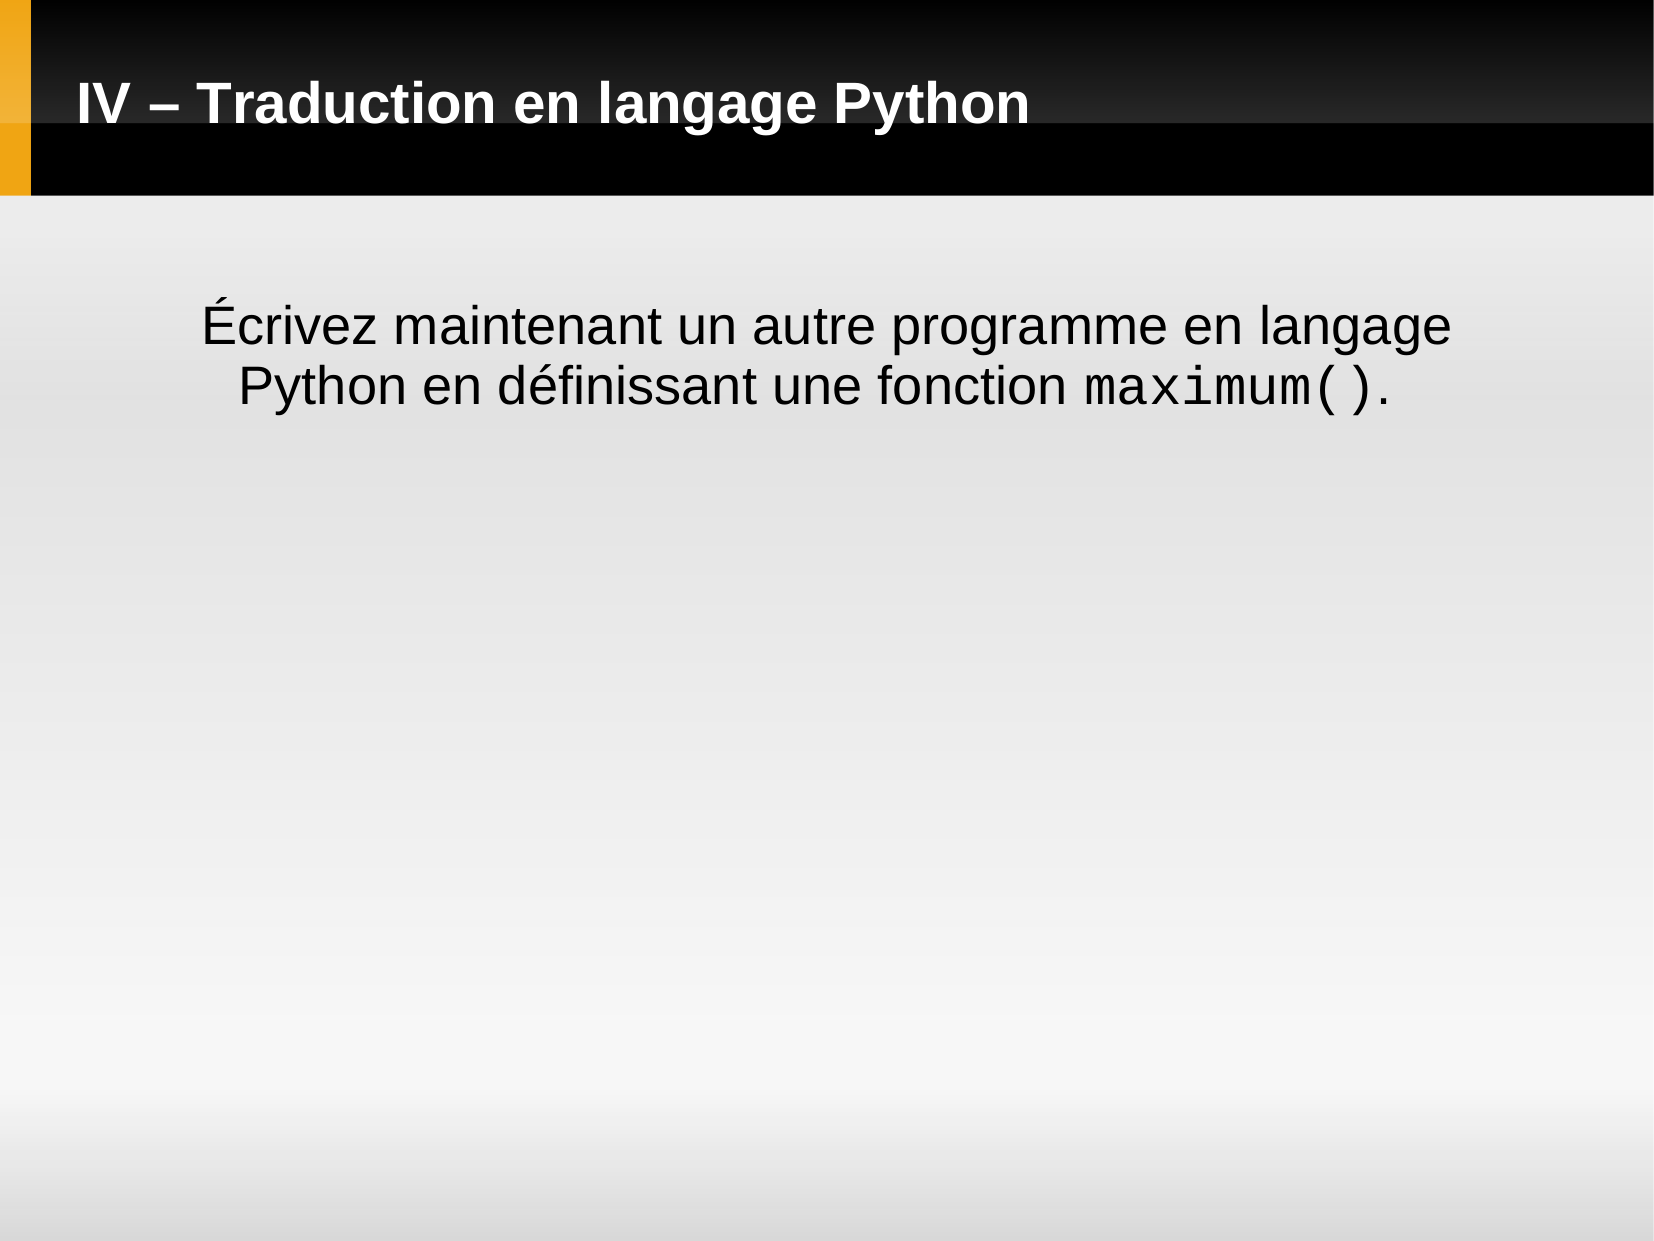

IV – Traduction en langage Python
# Écrivez maintenant un autre programme en langage Python en définissant une fonction maximum().